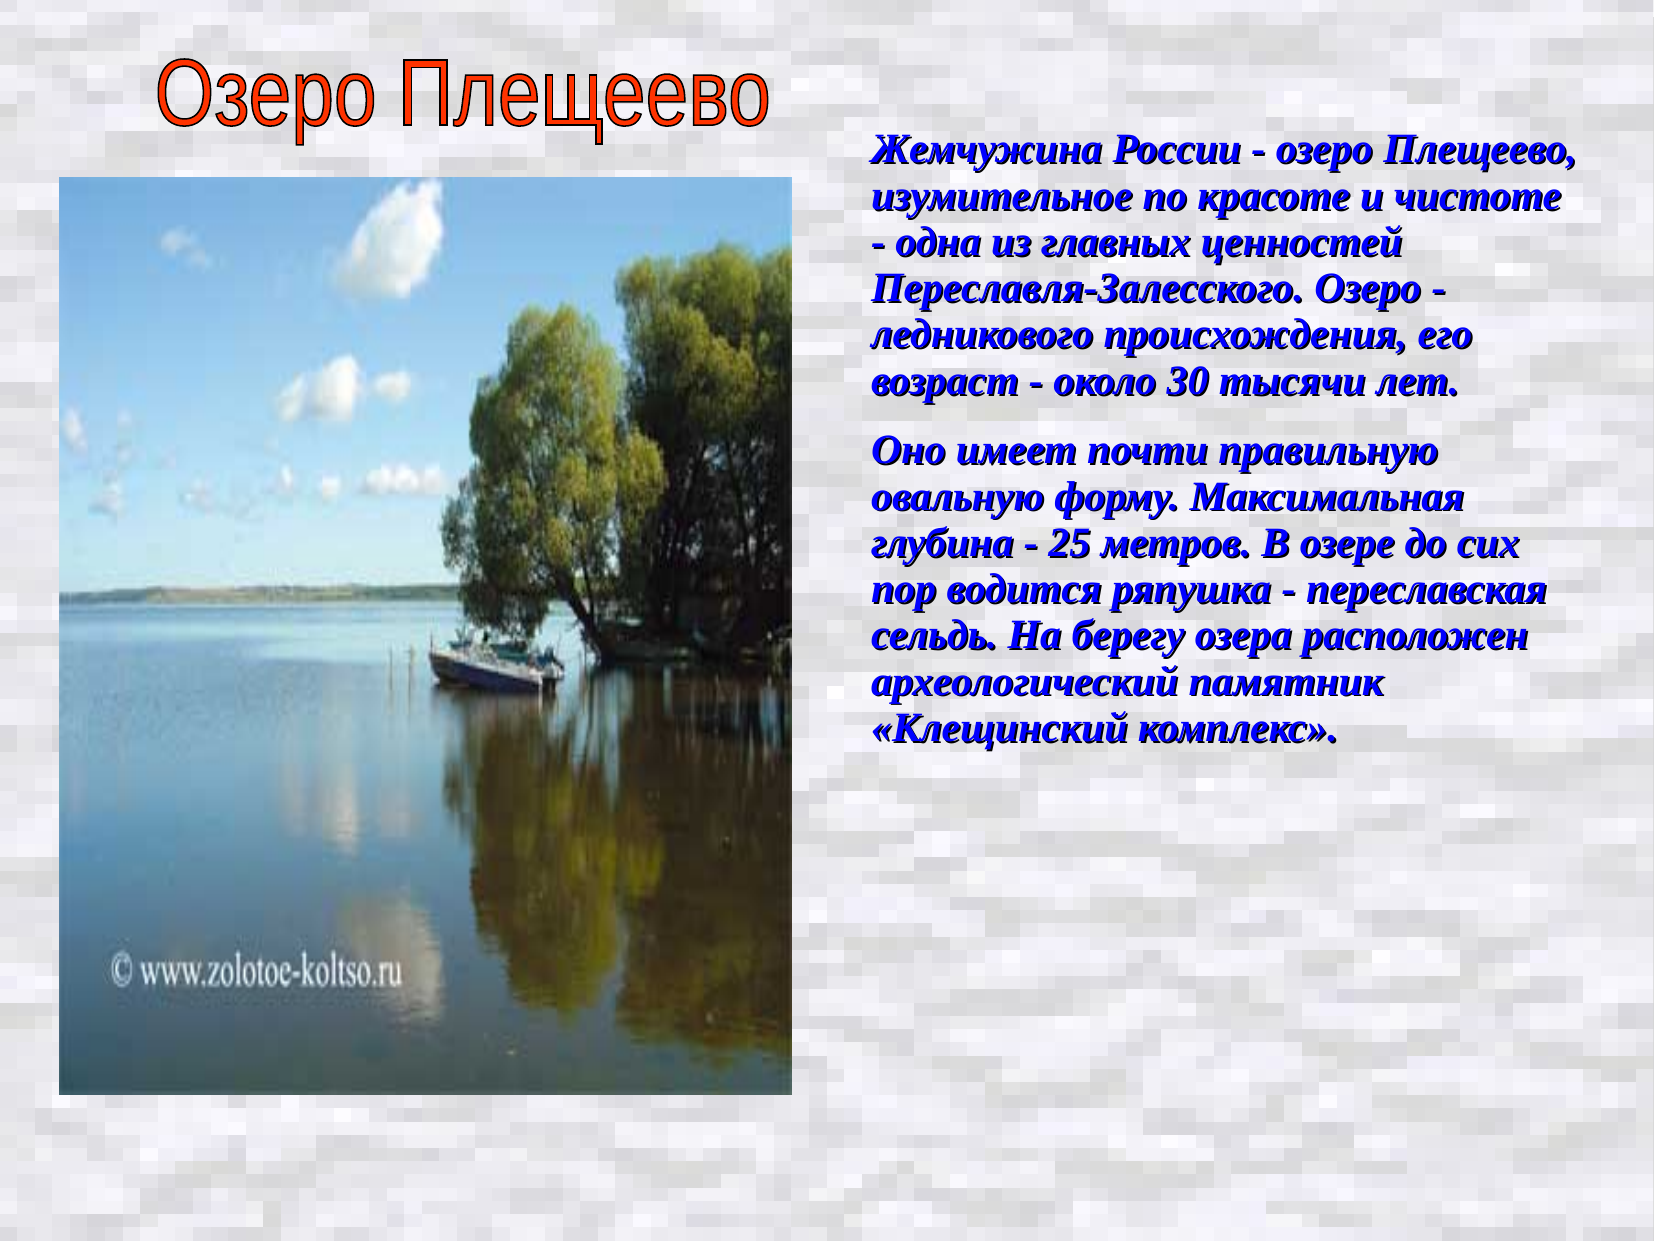

Озеро Плещеево
Жемчужина России - озеро Плещеево, изумительное по красоте и чистоте - одна из главных ценностей Переславля-Залесского. Озеро - ледникового происхождения, его возраст - около 30 тысячи лет.
Оно имеет почти правильную овальную форму. Максимальная глубина - 25 метров. В озере до сих пор водится ряпушка - переславская сельдь. На берегу озера расположен археологический памятник «Клещинский комплекс».